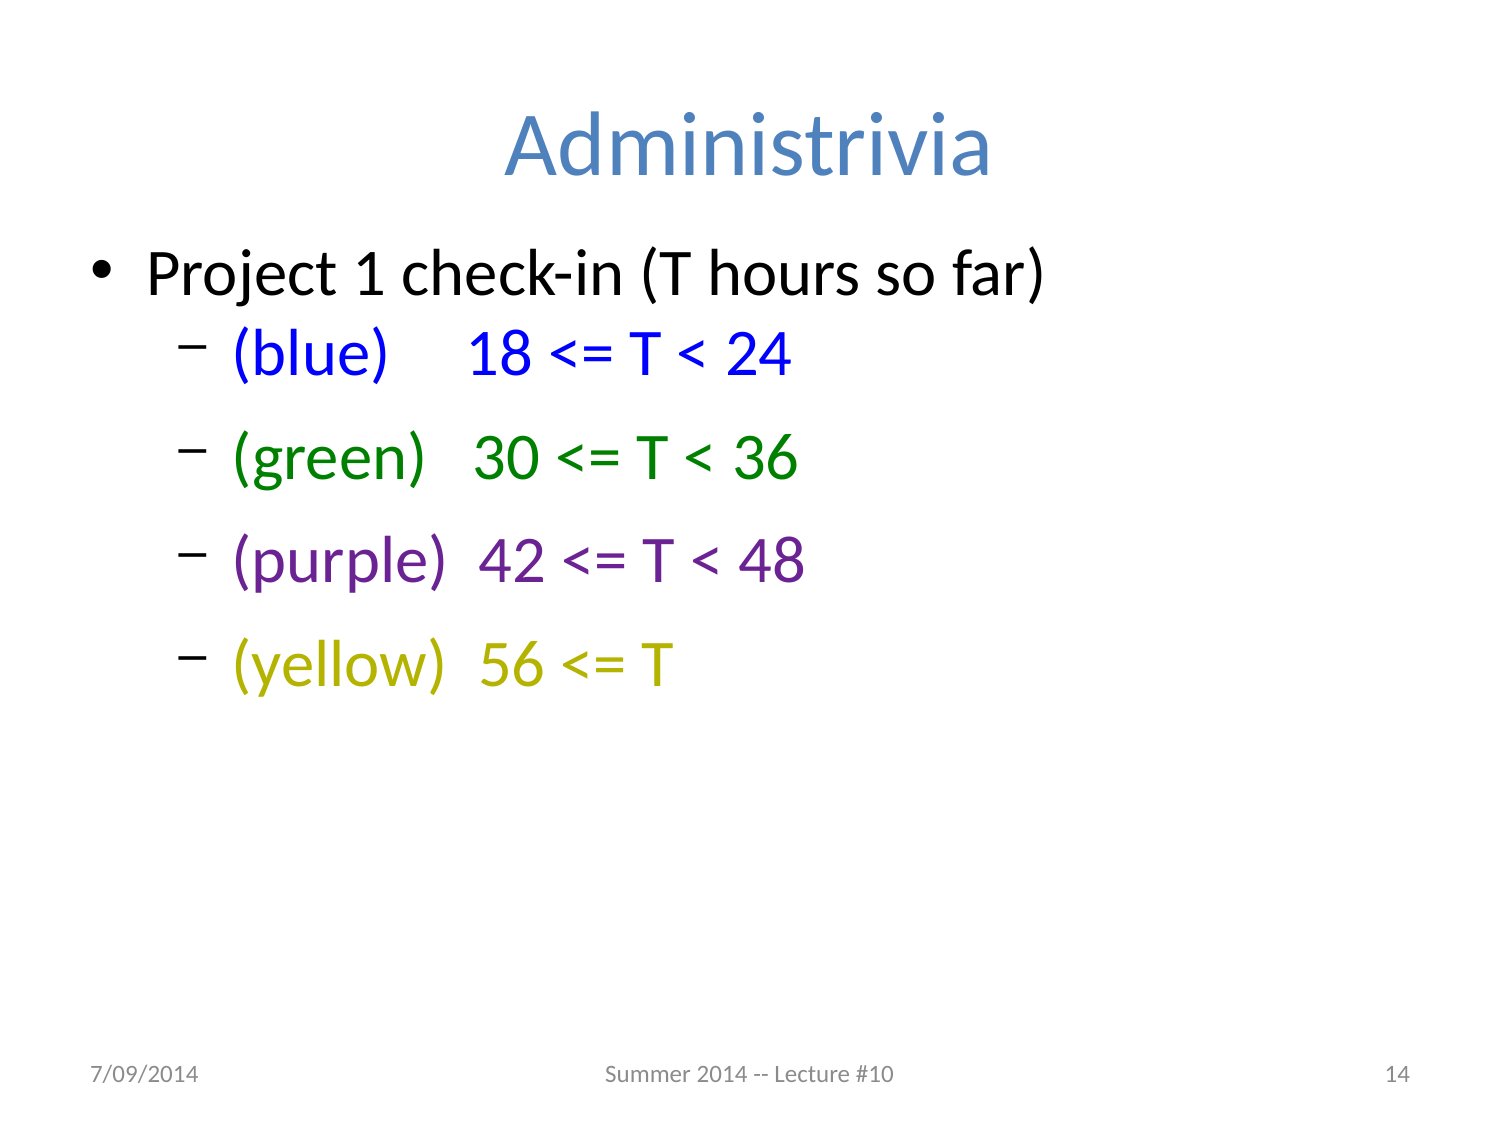

# Administrivia
Project 1 check-in (T hours so far)
(blue) 18 <= T < 24
(green) 30 <= T < 36
(purple) 42 <= T < 48
(yellow) 56 <= T
7/09/2014
Summer 2014 -- Lecture #10